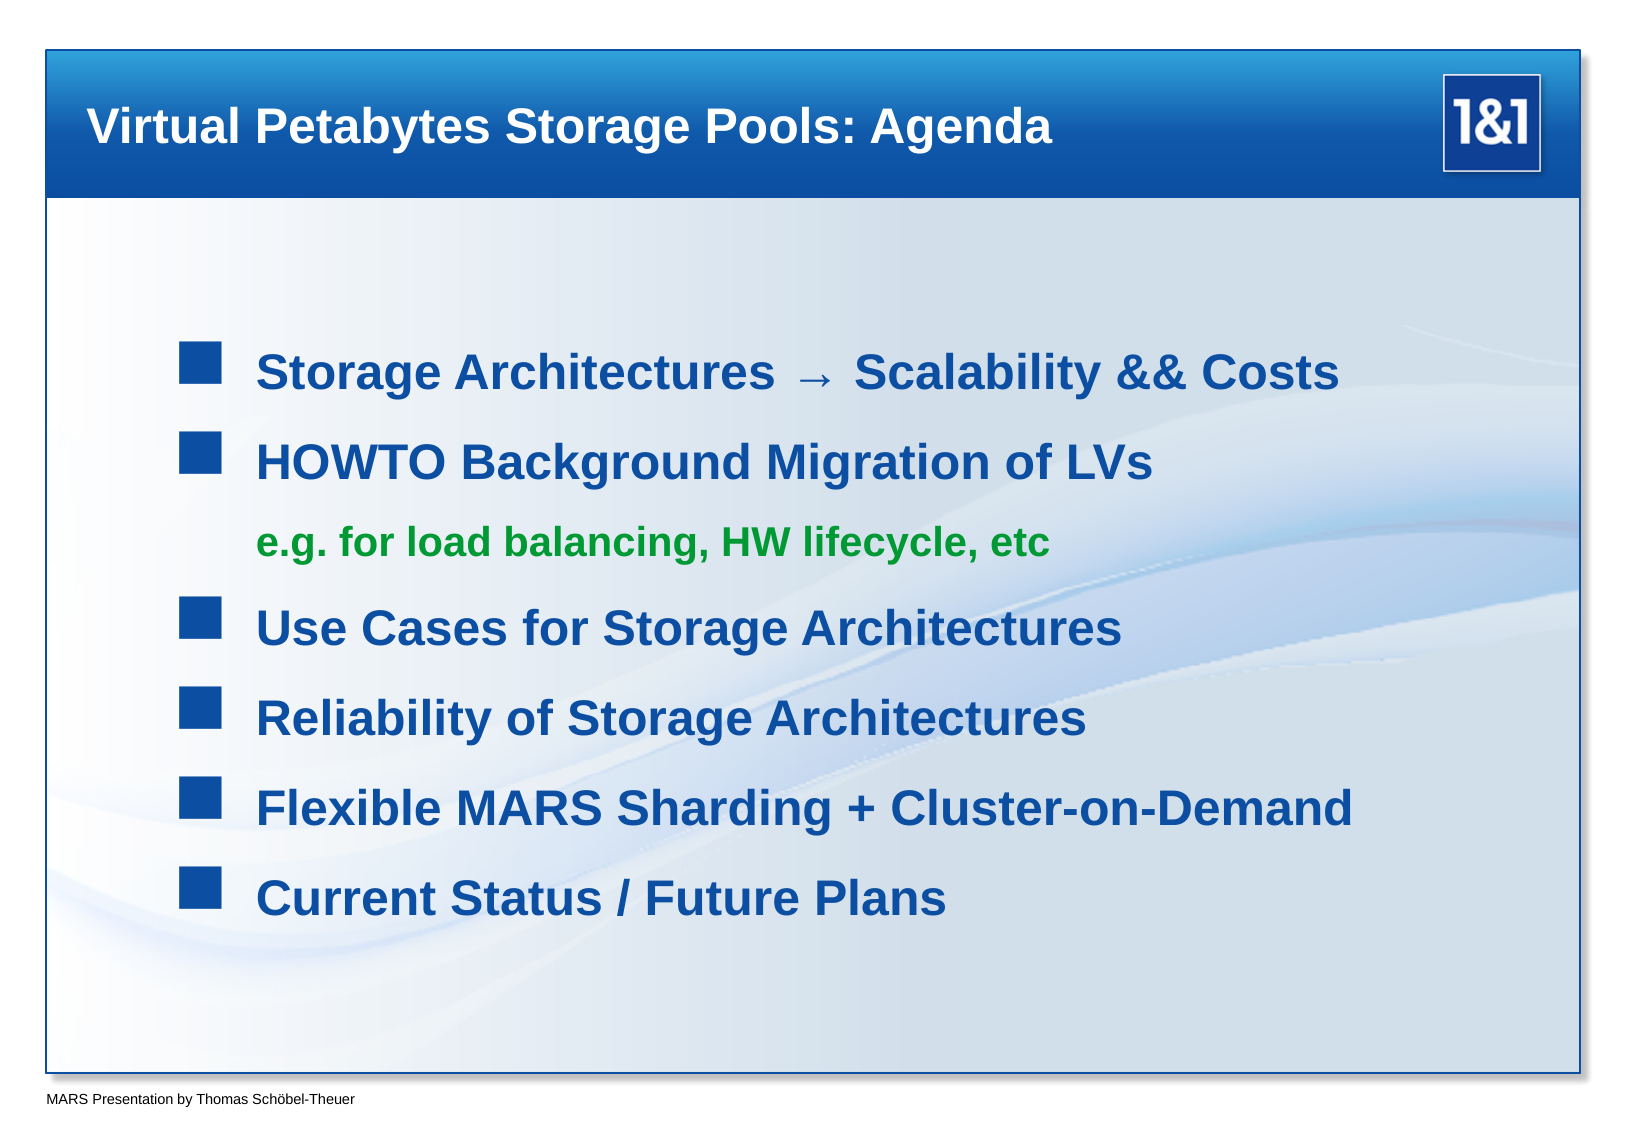

# Virtual Petabytes Storage Pools: Agenda
Storage Architectures → Scalability && Costs
HOWTO Background Migration of LVs
e.g. for load balancing, HW lifecycle, etc
Use Cases for Storage Architectures
Reliability of Storage Architectures
Flexible MARS Sharding + Cluster-on-Demand
Current Status / Future Plans
MARS Presentation by Thomas Schöbel-Theuer